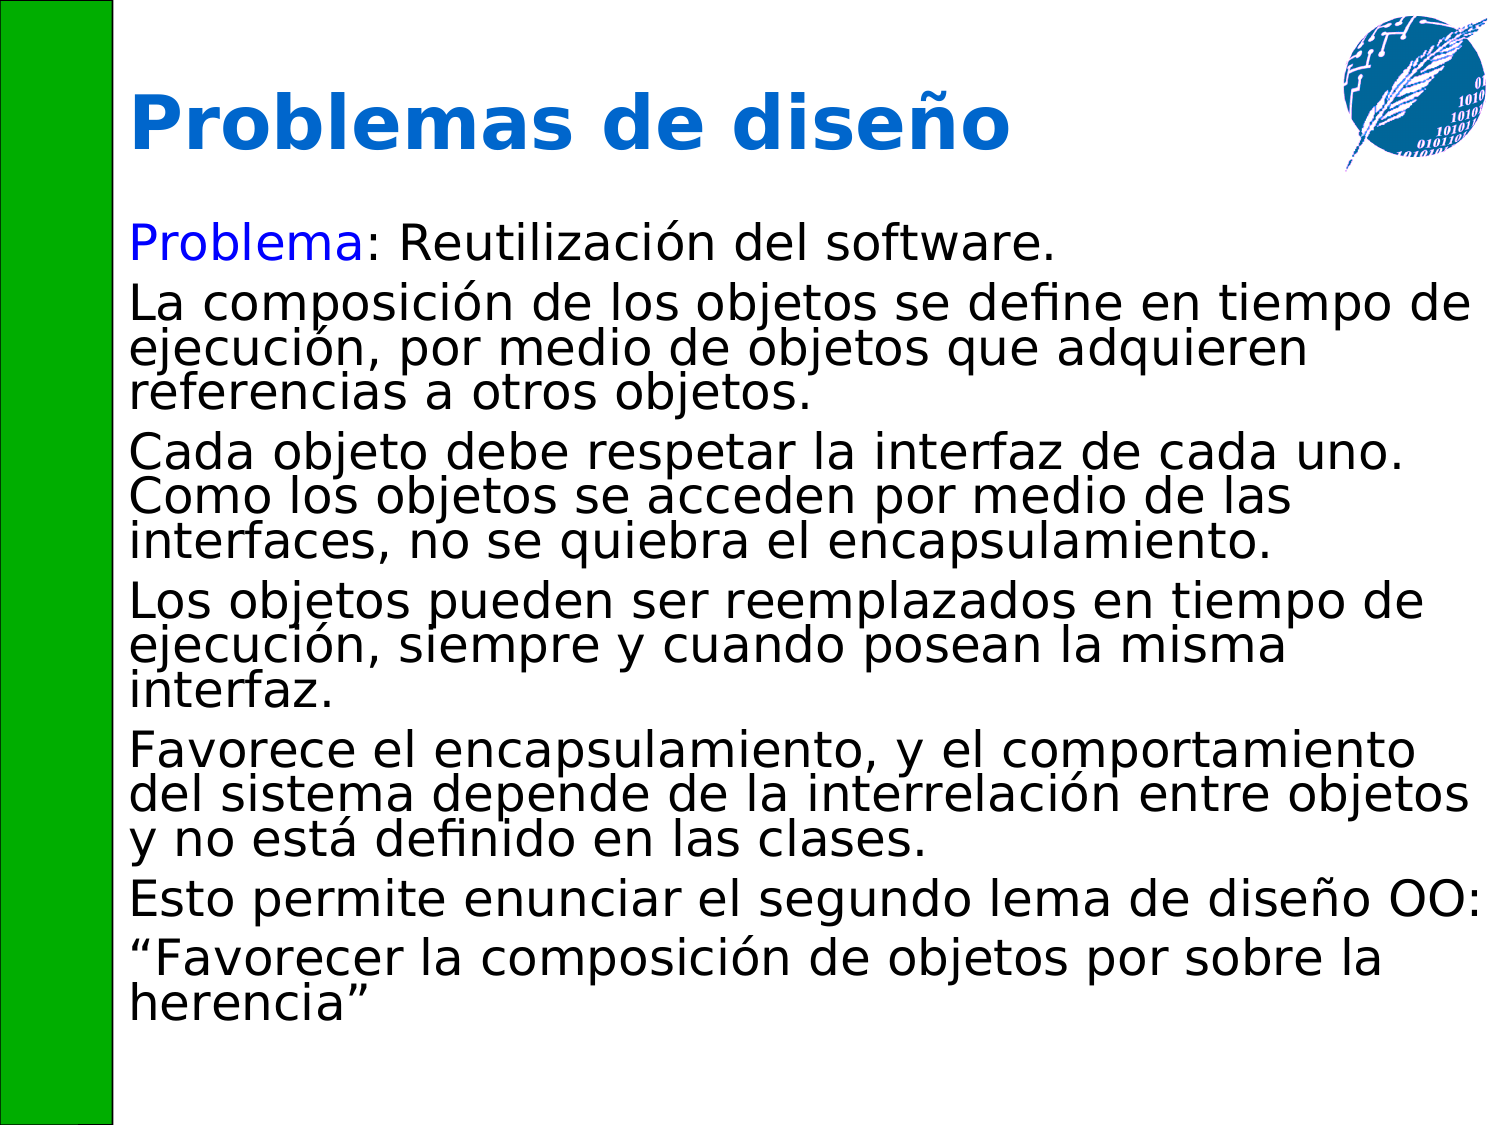

# Problemas de diseño
Problema: Reutilización del software.
La composición de los objetos se define en tiempo de ejecución, por medio de objetos que adquieren referencias a otros objetos.
Cada objeto debe respetar la interfaz de cada uno. Como los objetos se acceden por medio de las interfaces, no se quiebra el encapsulamiento.
Los objetos pueden ser reemplazados en tiempo de ejecución, siempre y cuando posean la misma interfaz.
Favorece el encapsulamiento, y el comportamiento del sistema depende de la interrelación entre objetos y no está definido en las clases.
Esto permite enunciar el segundo lema de diseño OO:
“Favorecer la composición de objetos por sobre la herencia”